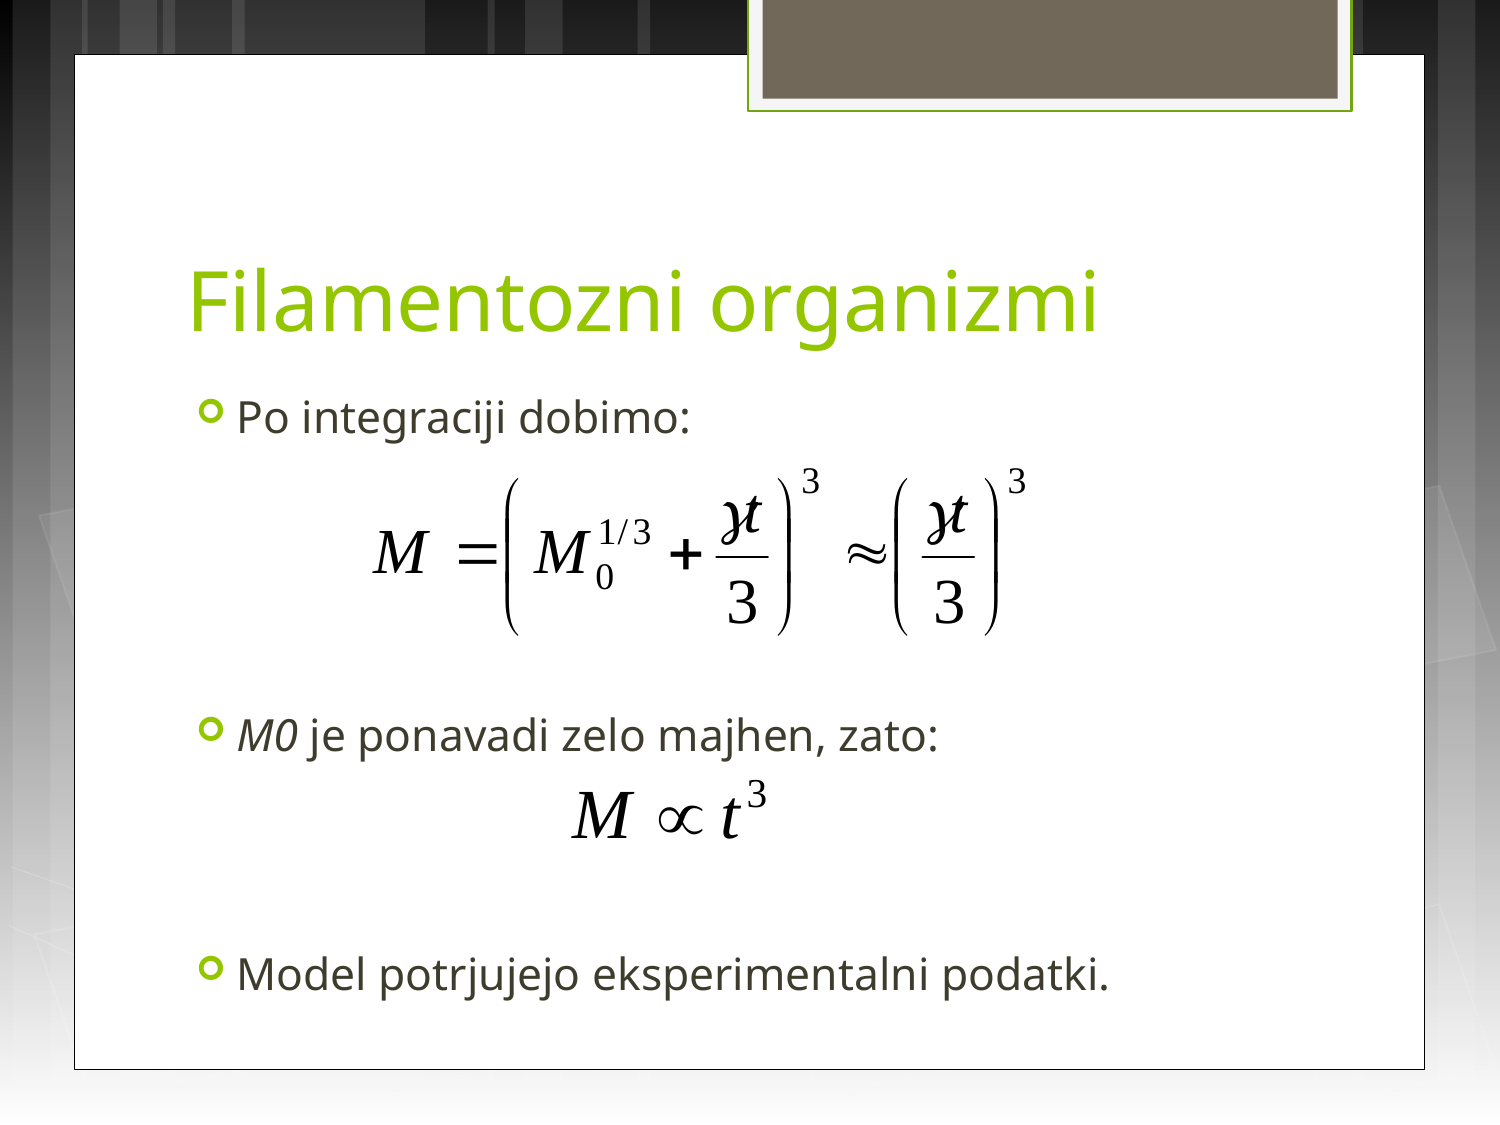

# Filamentozni organizmi
Po integraciji dobimo:
M0 je ponavadi zelo majhen, zato:
Model potrjujejo eksperimentalni podatki.